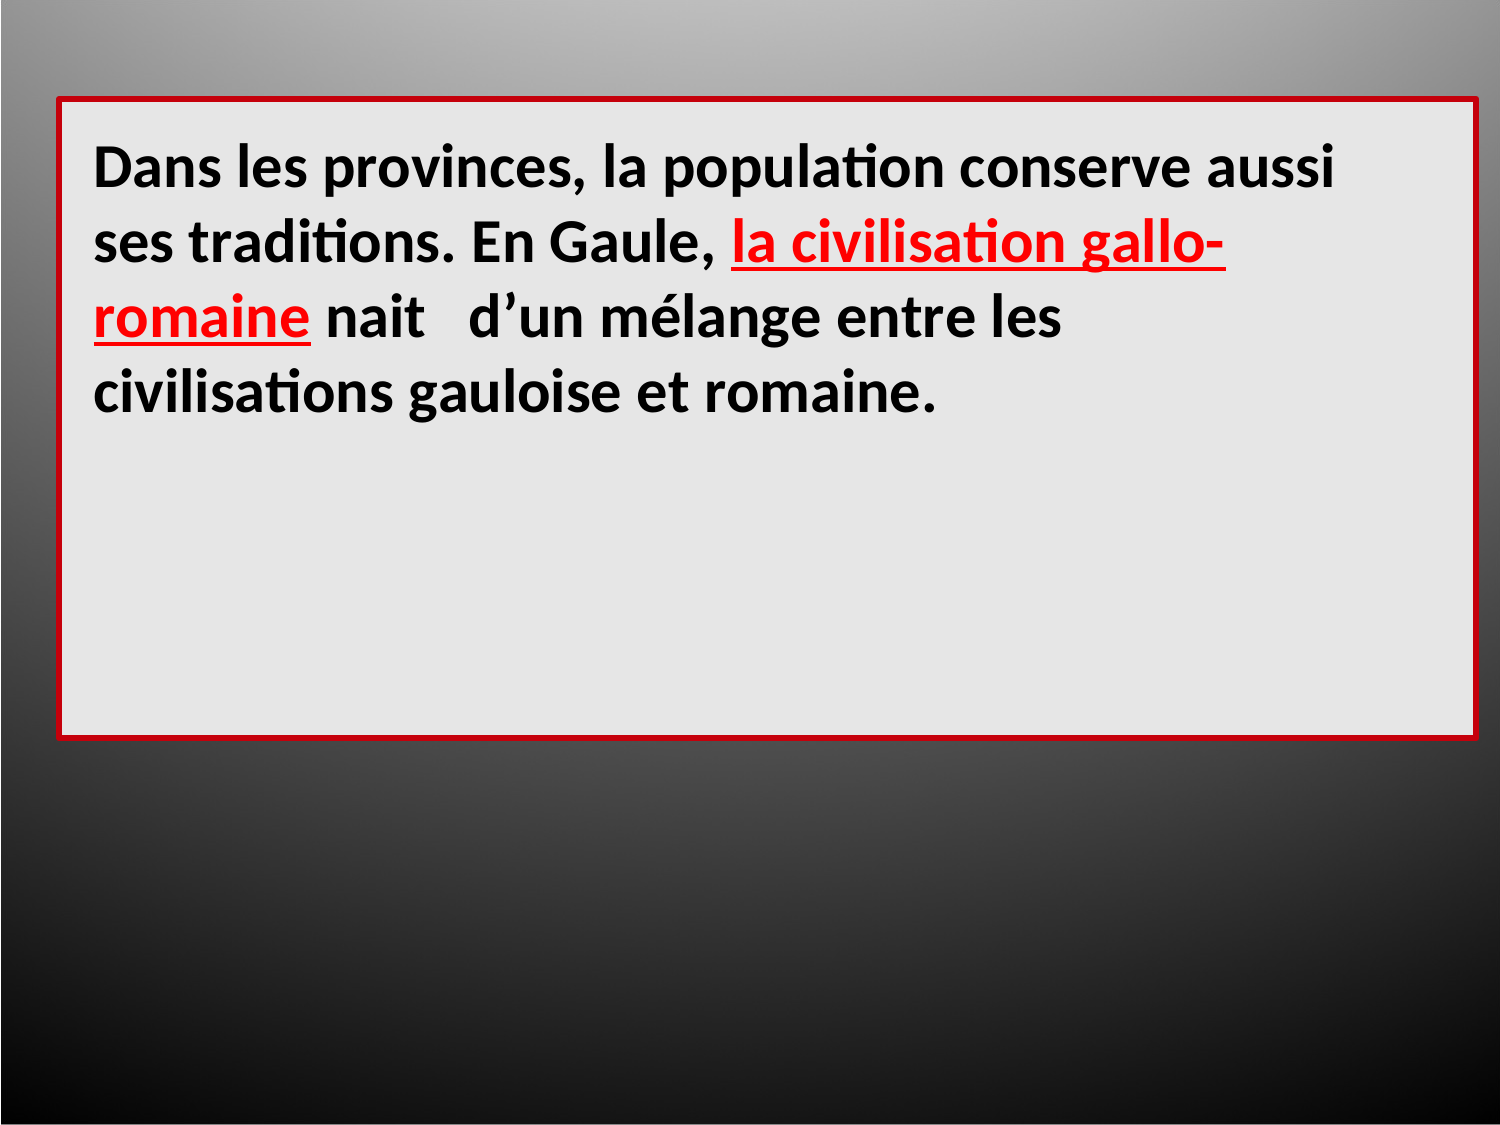

Dans les provinces, la population conserve aussi ses traditions. En Gaule, la civilisation gallo-romaine nait d’un mélange entre les civilisations gauloise et romaine.